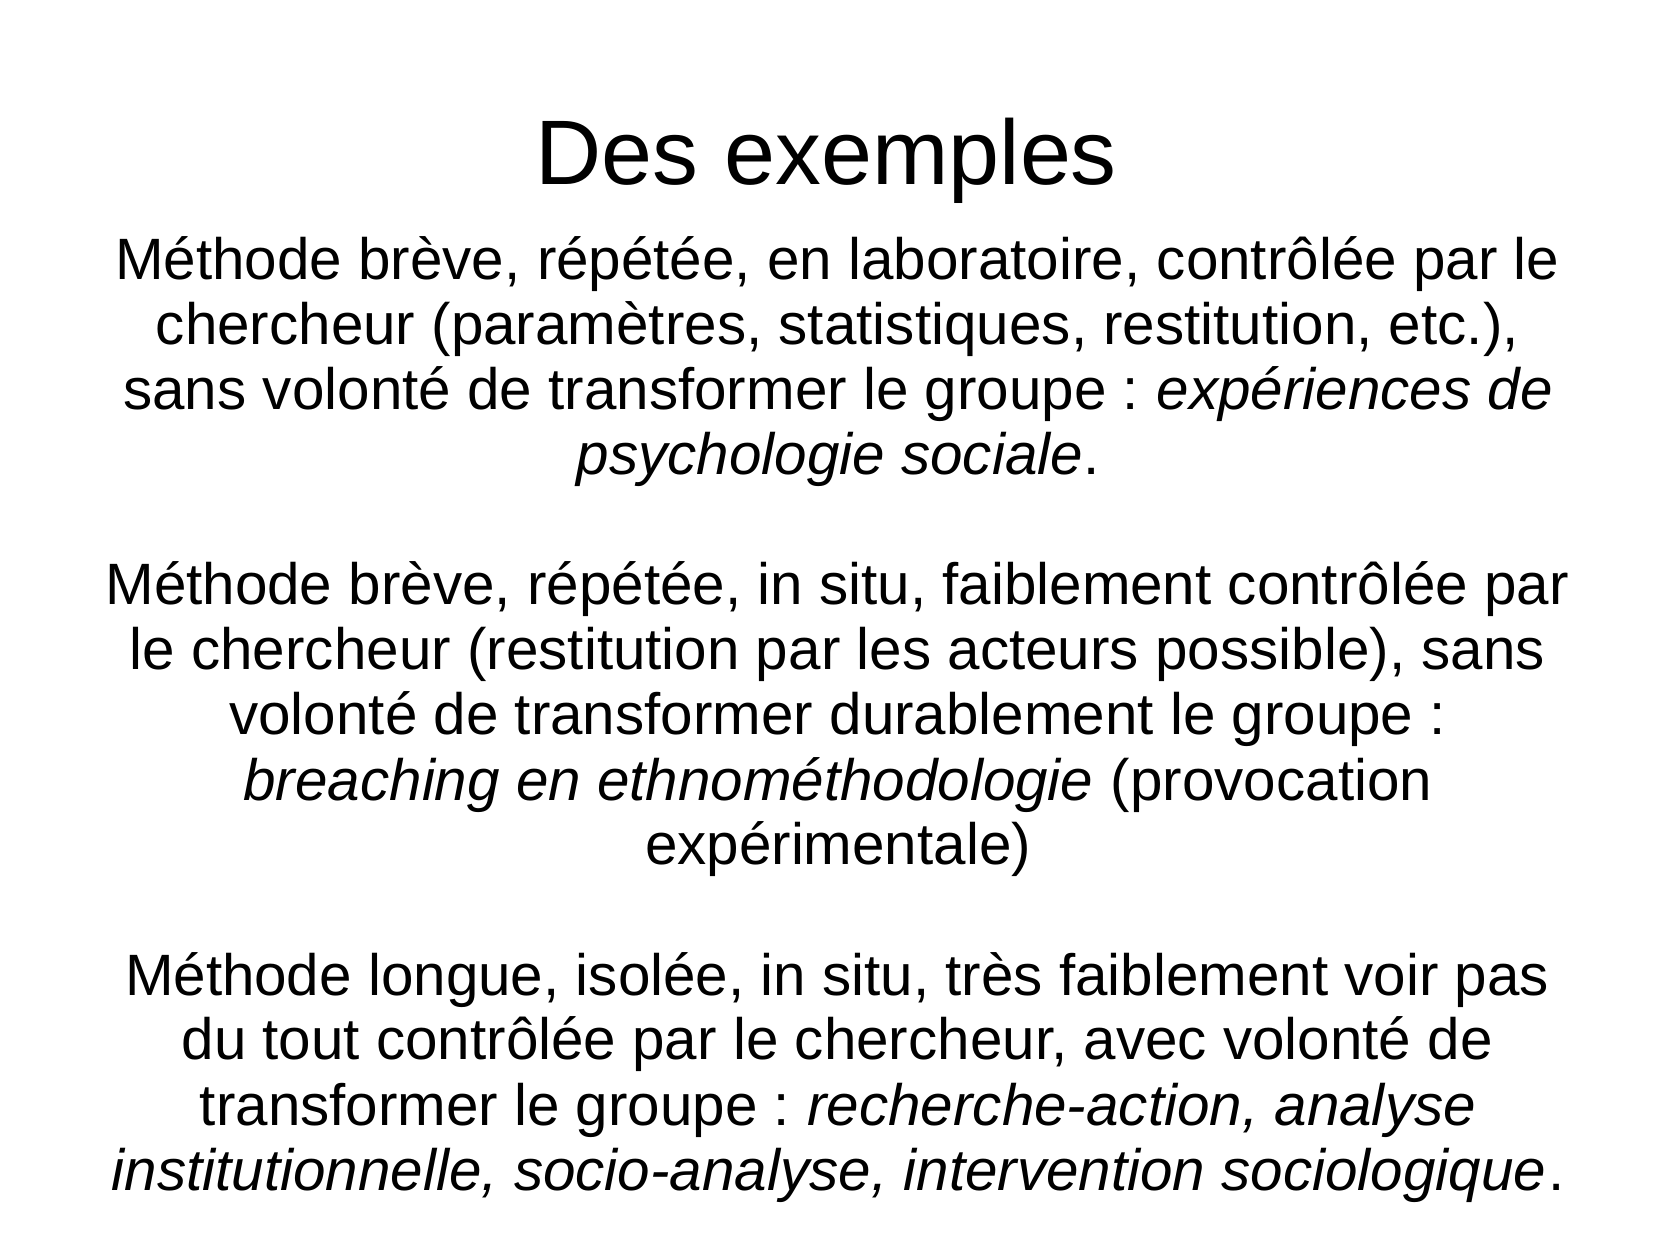

# Des exemples
Méthode brève, répétée, en laboratoire, contrôlée par le chercheur (paramètres, statistiques, restitution, etc.), sans volonté de transformer le groupe : expériences de psychologie sociale.
Méthode brève, répétée, in situ, faiblement contrôlée par le chercheur (restitution par les acteurs possible), sans volonté de transformer durablement le groupe : breaching en ethnométhodologie (provocation expérimentale)
Méthode longue, isolée, in situ, très faiblement voir pas du tout contrôlée par le chercheur, avec volonté de transformer le groupe : recherche-action, analyse institutionnelle, socio-analyse, intervention sociologique.